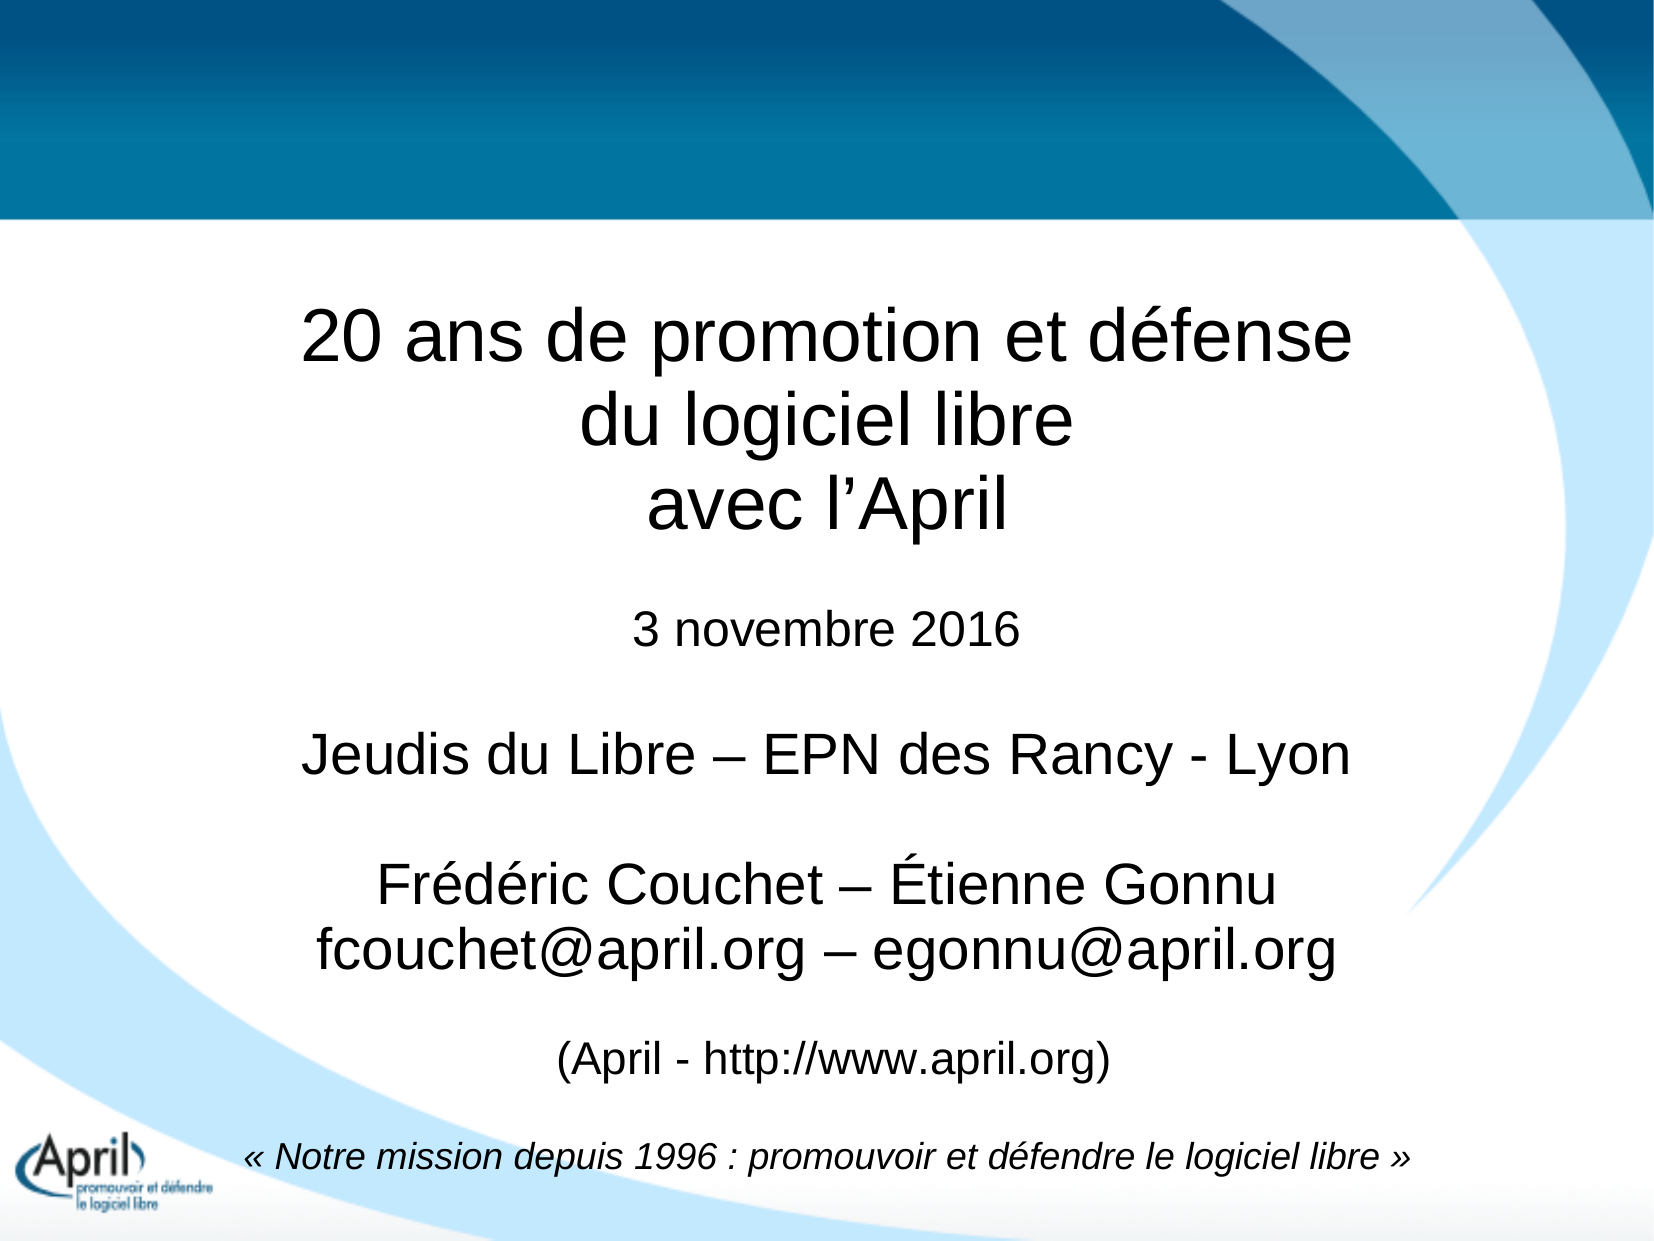

# 20 ans de promotion et défense
du logiciel libre
avec l’April
3 novembre 2016
Jeudis du Libre – EPN des Rancy - Lyon
Frédéric Couchet – Étienne Gonnu
fcouchet@april.org – egonnu@april.org
 (April - http://www.april.org)
« Notre mission depuis 1996 : promouvoir et défendre le logiciel libre »